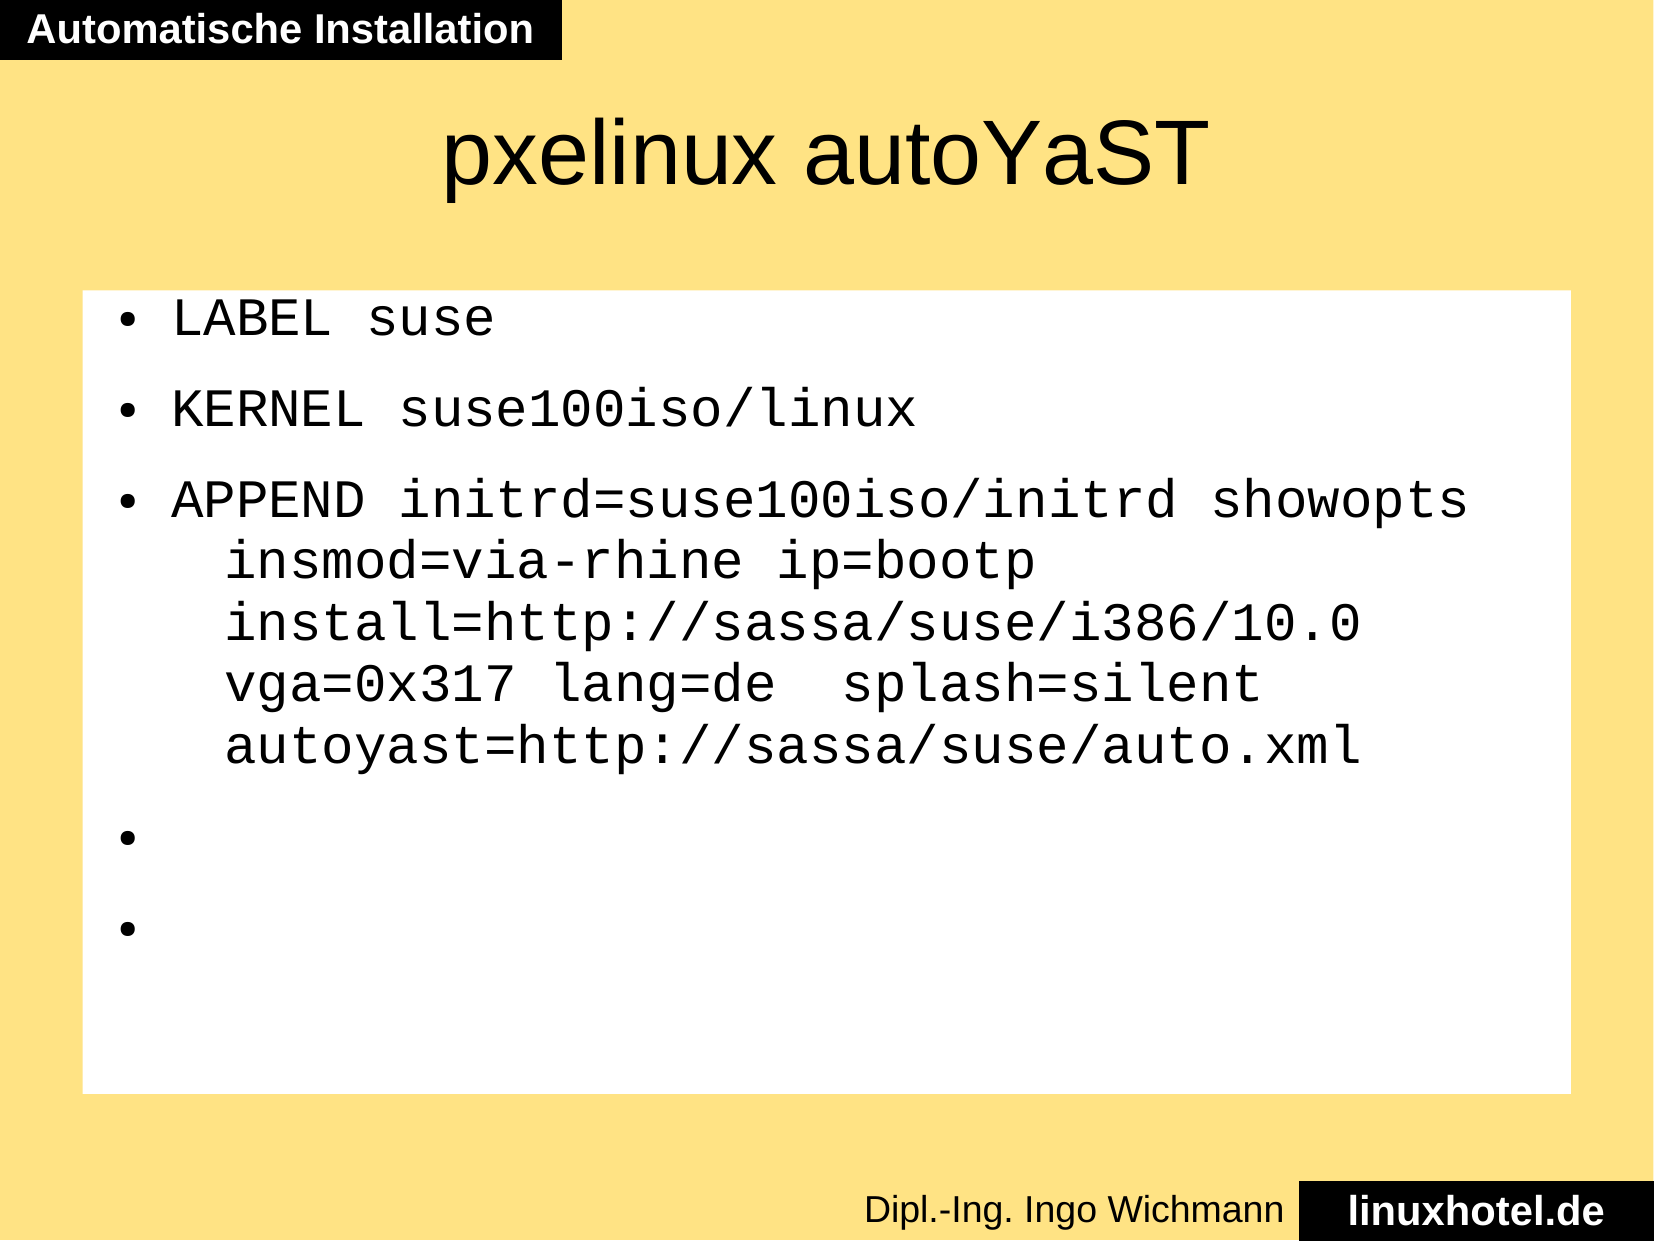

Automatische Installation
# pxelinux autoYaST
LABEL suse
KERNEL suse100iso/linux
APPEND initrd=suse100iso/initrd showopts insmod=via-rhine ip=bootp install=http://sassa/suse/i386/10.0 vga=0x317 lang=de splash=silent autoyast=http://sassa/suse/auto.xml
Dipl.-Ing. Ingo Wichmann
linuxhotel.de